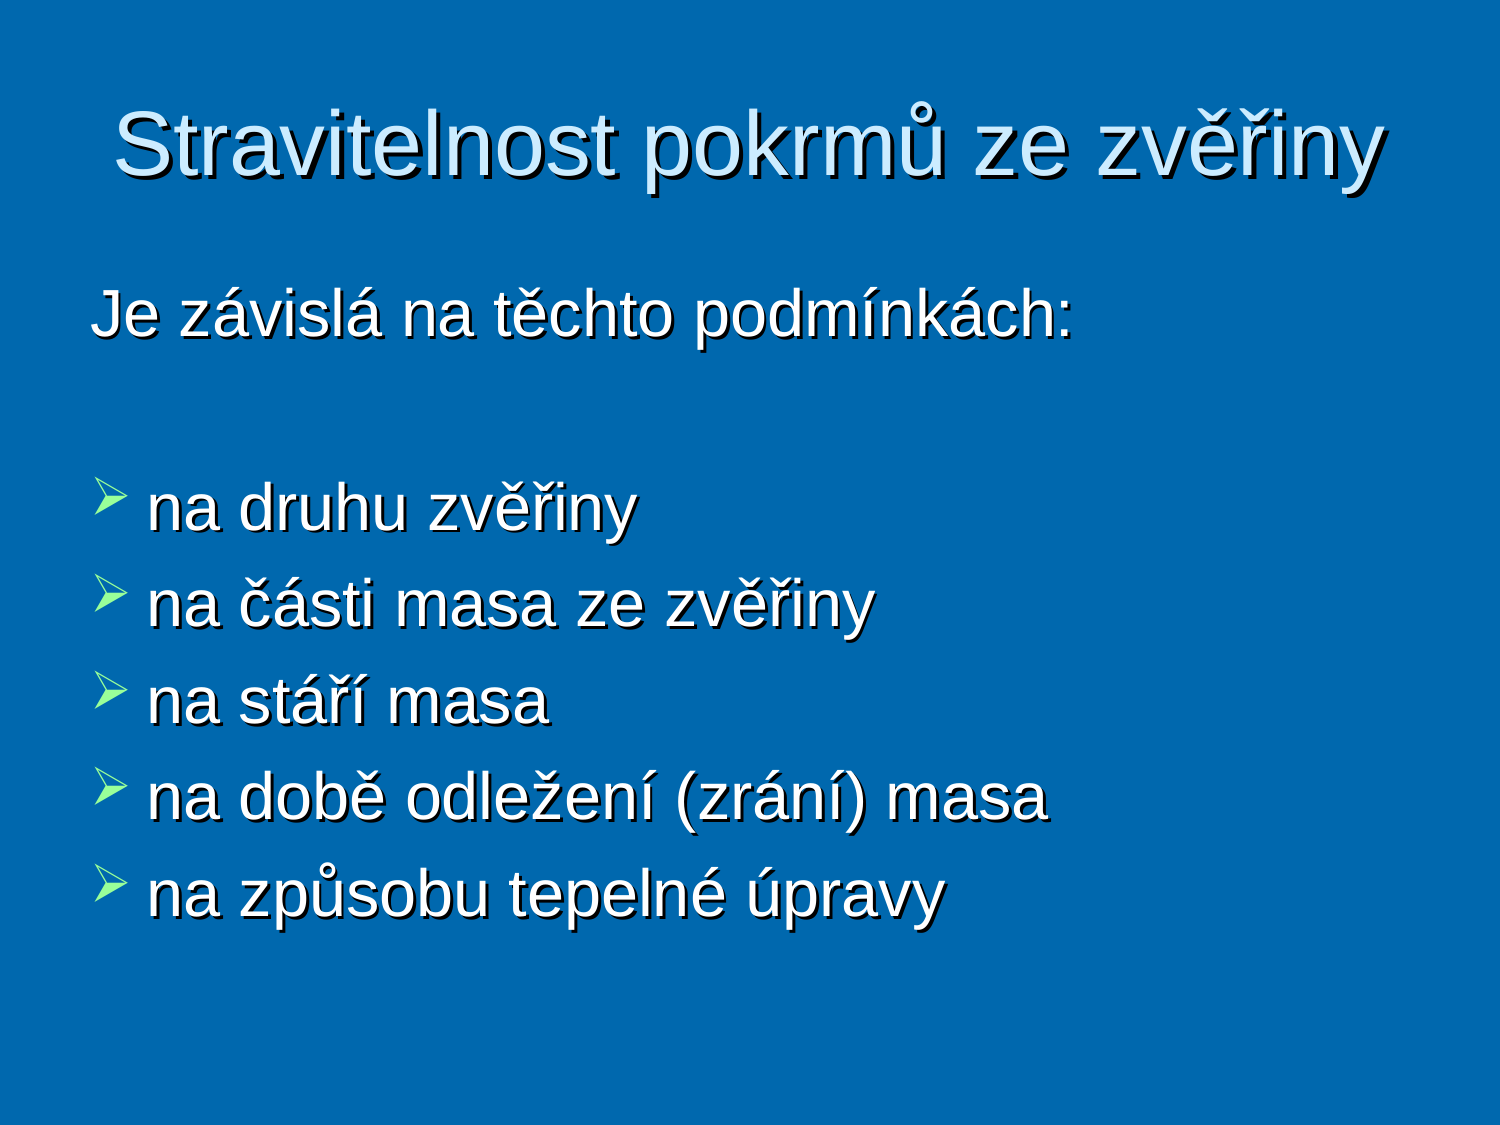

# Stravitelnost pokrmů ze zvěřiny
Je závislá na těchto podmínkách:
na druhu zvěřiny
na části masa ze zvěřiny
na stáří masa
na době odležení (zrání) masa
na způsobu tepelné úpravy